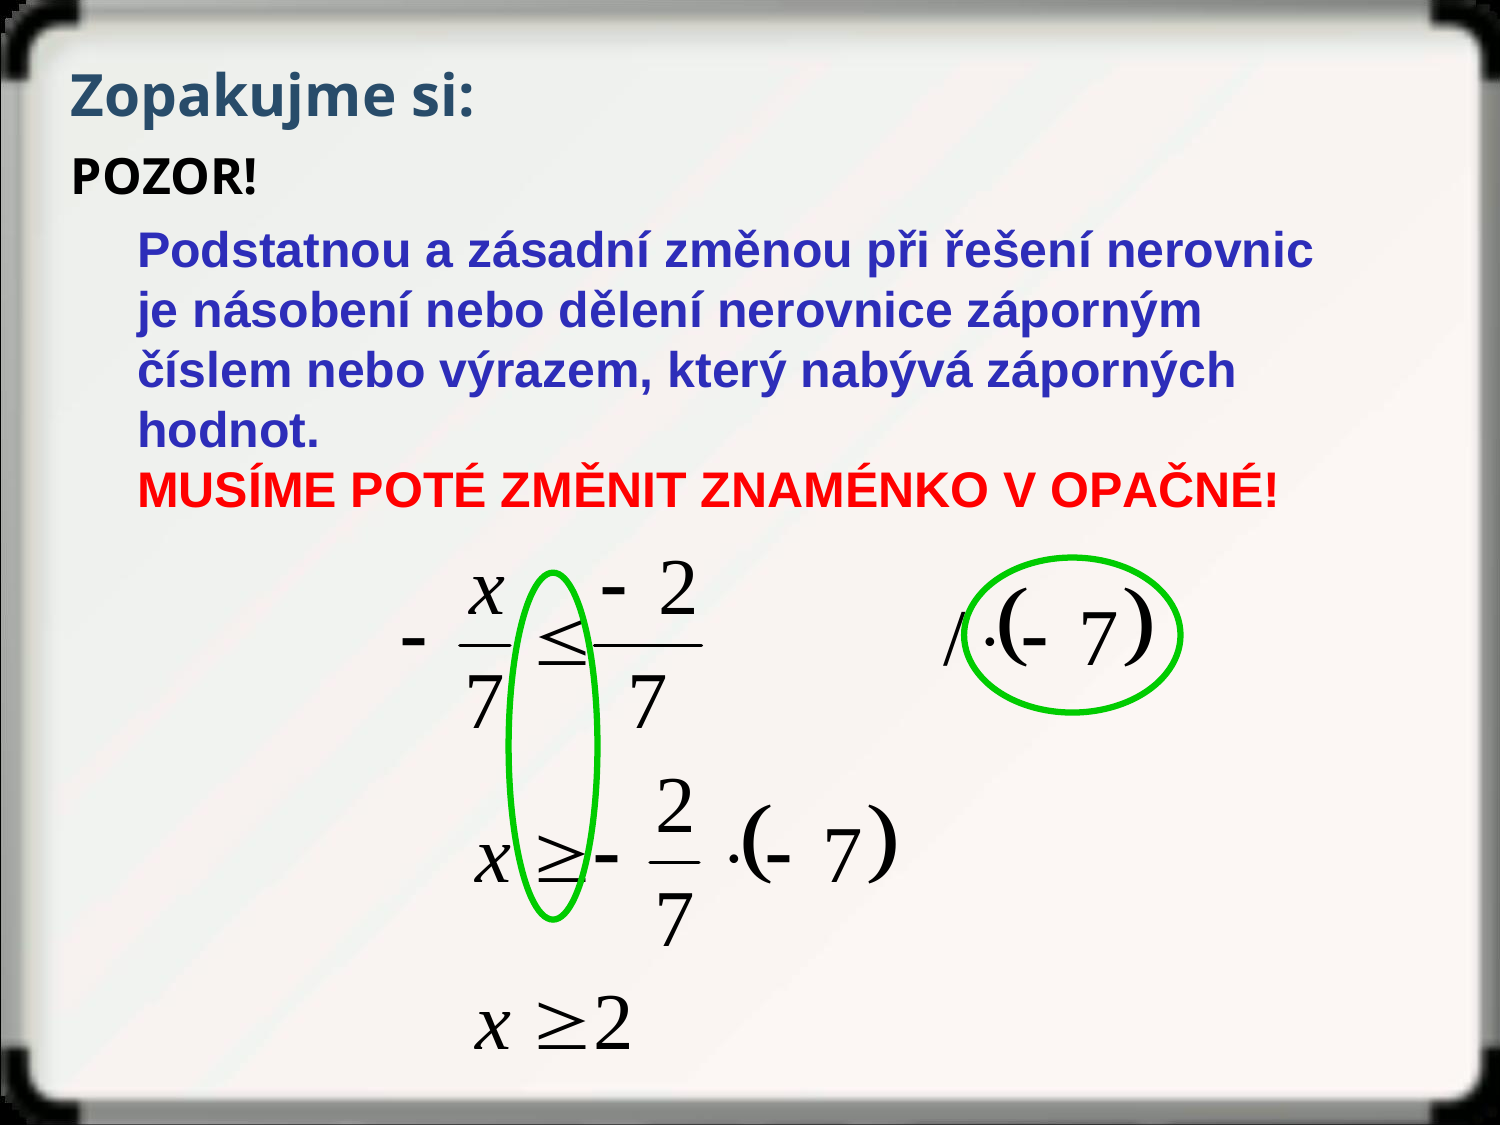

Zopakujme si:
POZOR!
Podstatnou a zásadní změnou při řešení nerovnic je násobení nebo dělení nerovnice záporným číslem nebo výrazem, který nabývá záporných hodnot.
MUSÍME POTÉ ZMĚNIT ZNAMÉNKO V OPAČNÉ!